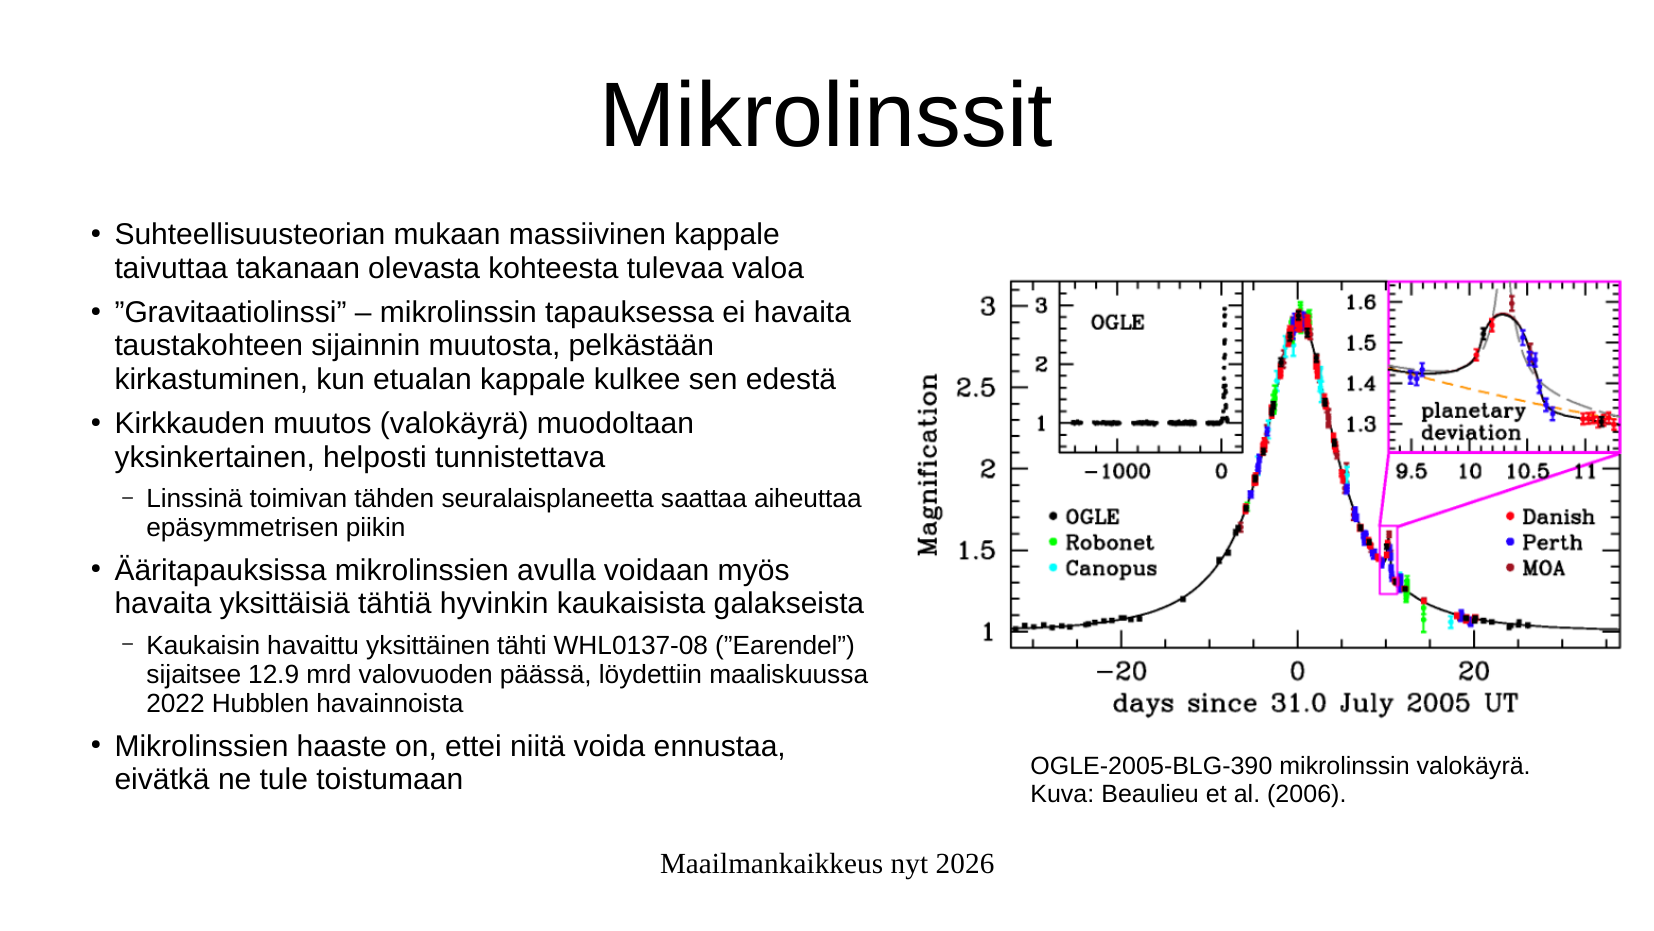

# Mikrolinssit
Suhteellisuusteorian mukaan massiivinen kappale taivuttaa takanaan olevasta kohteesta tulevaa valoa
”Gravitaatiolinssi” – mikrolinssin tapauksessa ei havaita taustakohteen sijainnin muutosta, pelkästään kirkastuminen, kun etualan kappale kulkee sen edestä
Kirkkauden muutos (valokäyrä) muodoltaan yksinkertainen, helposti tunnistettava
Linssinä toimivan tähden seuralaisplaneetta saattaa aiheuttaa epäsymmetrisen piikin
Ääritapauksissa mikrolinssien avulla voidaan myös havaita yksittäisiä tähtiä hyvinkin kaukaisista galakseista
Kaukaisin havaittu yksittäinen tähti WHL0137-08 (”Earendel”) sijaitsee 12.9 mrd valovuoden päässä, löydettiin maaliskuussa 2022 Hubblen havainnoista
Mikrolinssien haaste on, ettei niitä voida ennustaa, eivätkä ne tule toistumaan
OGLE-2005-BLG-390 mikrolinssin valokäyrä.
Kuva: Beaulieu et al. (2006).